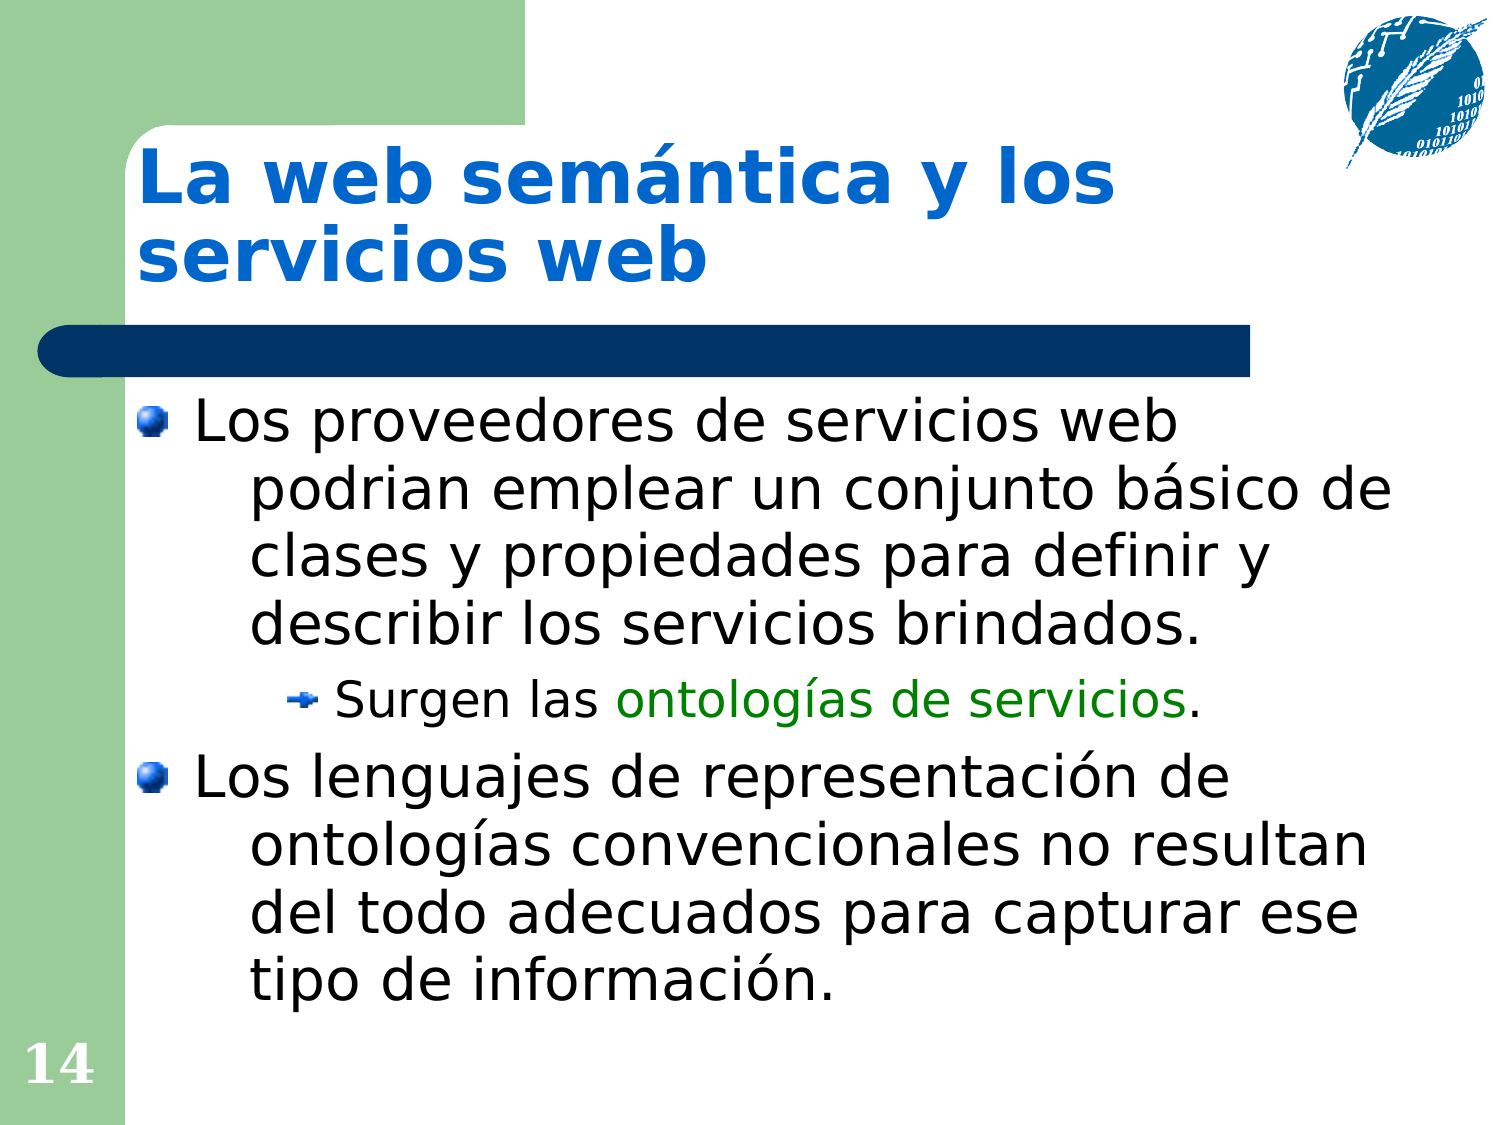

# La web semántica y los servicios web
Los proveedores de servicios web podrian emplear un conjunto básico de clases y propiedades para definir y describir los servicios brindados.
Surgen las ontologías de servicios.
Los lenguajes de representación de ontologías convencionales no resultan del todo adecuados para capturar ese tipo de información.
14